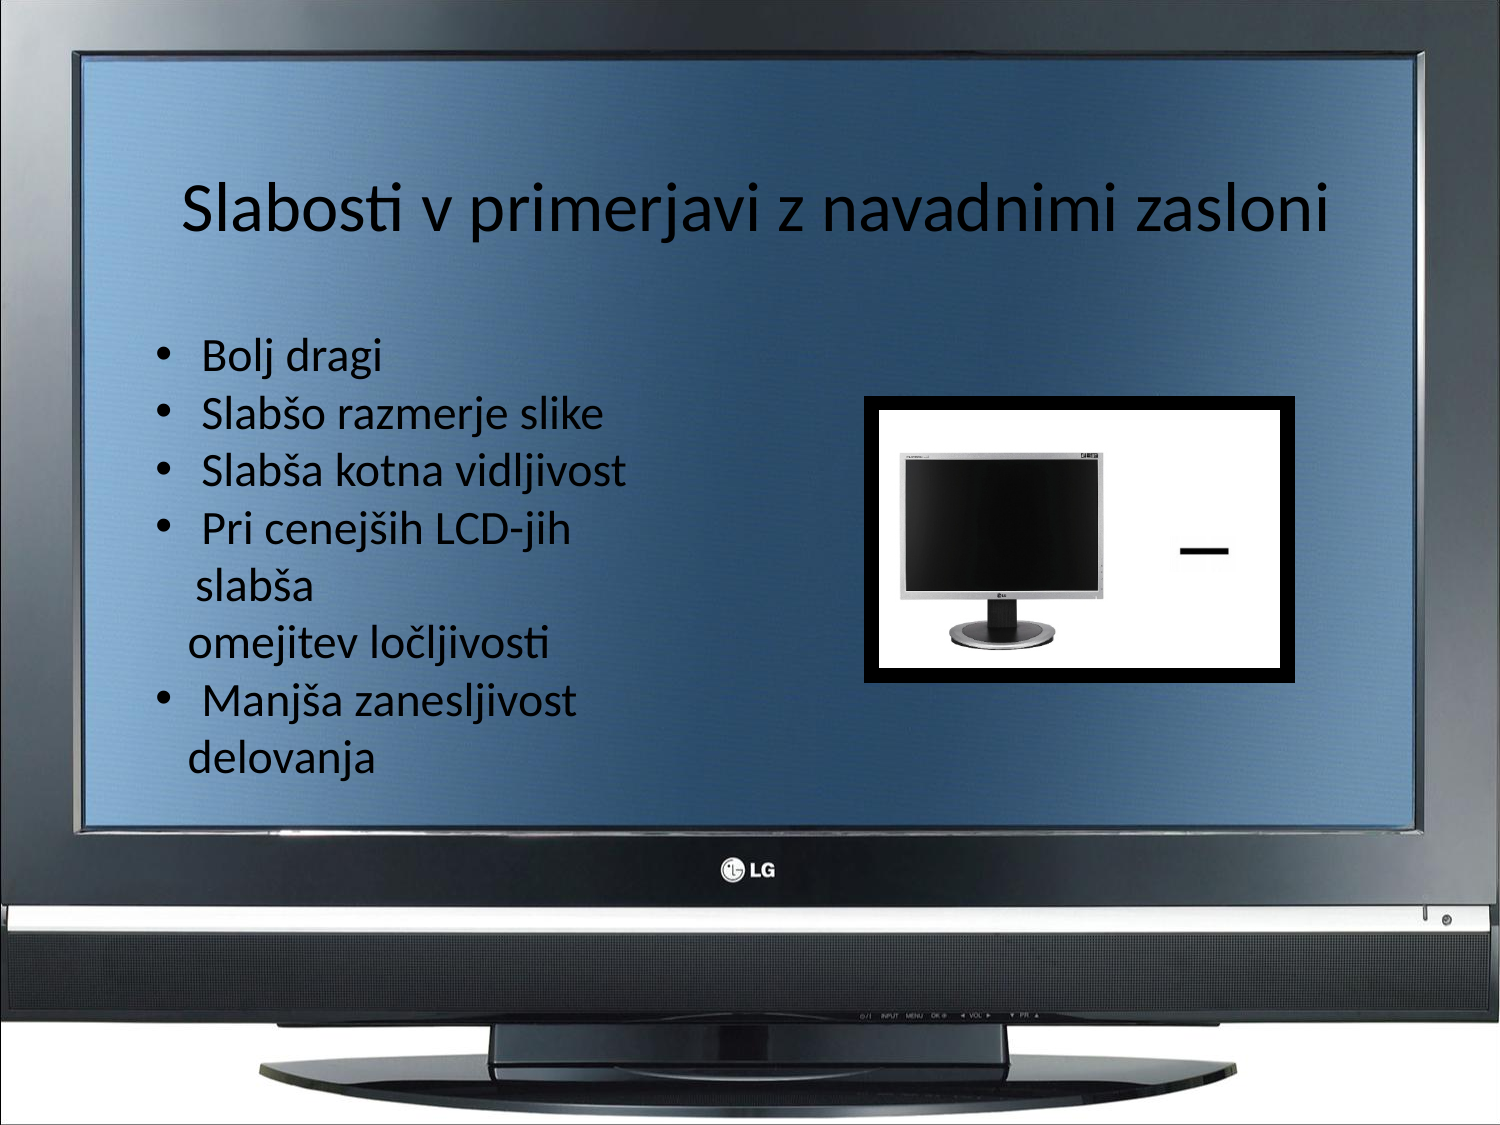

# Slabosti v primerjavi z navadnimi zasloni
 Bolj dragi
 Slabšo razmerje slike
 Slabša kotna vidljivost
 Pri cenejših LCD-jih
 slabša
 omejitev ločljivosti
 Manjša zanesljivost
 delovanja